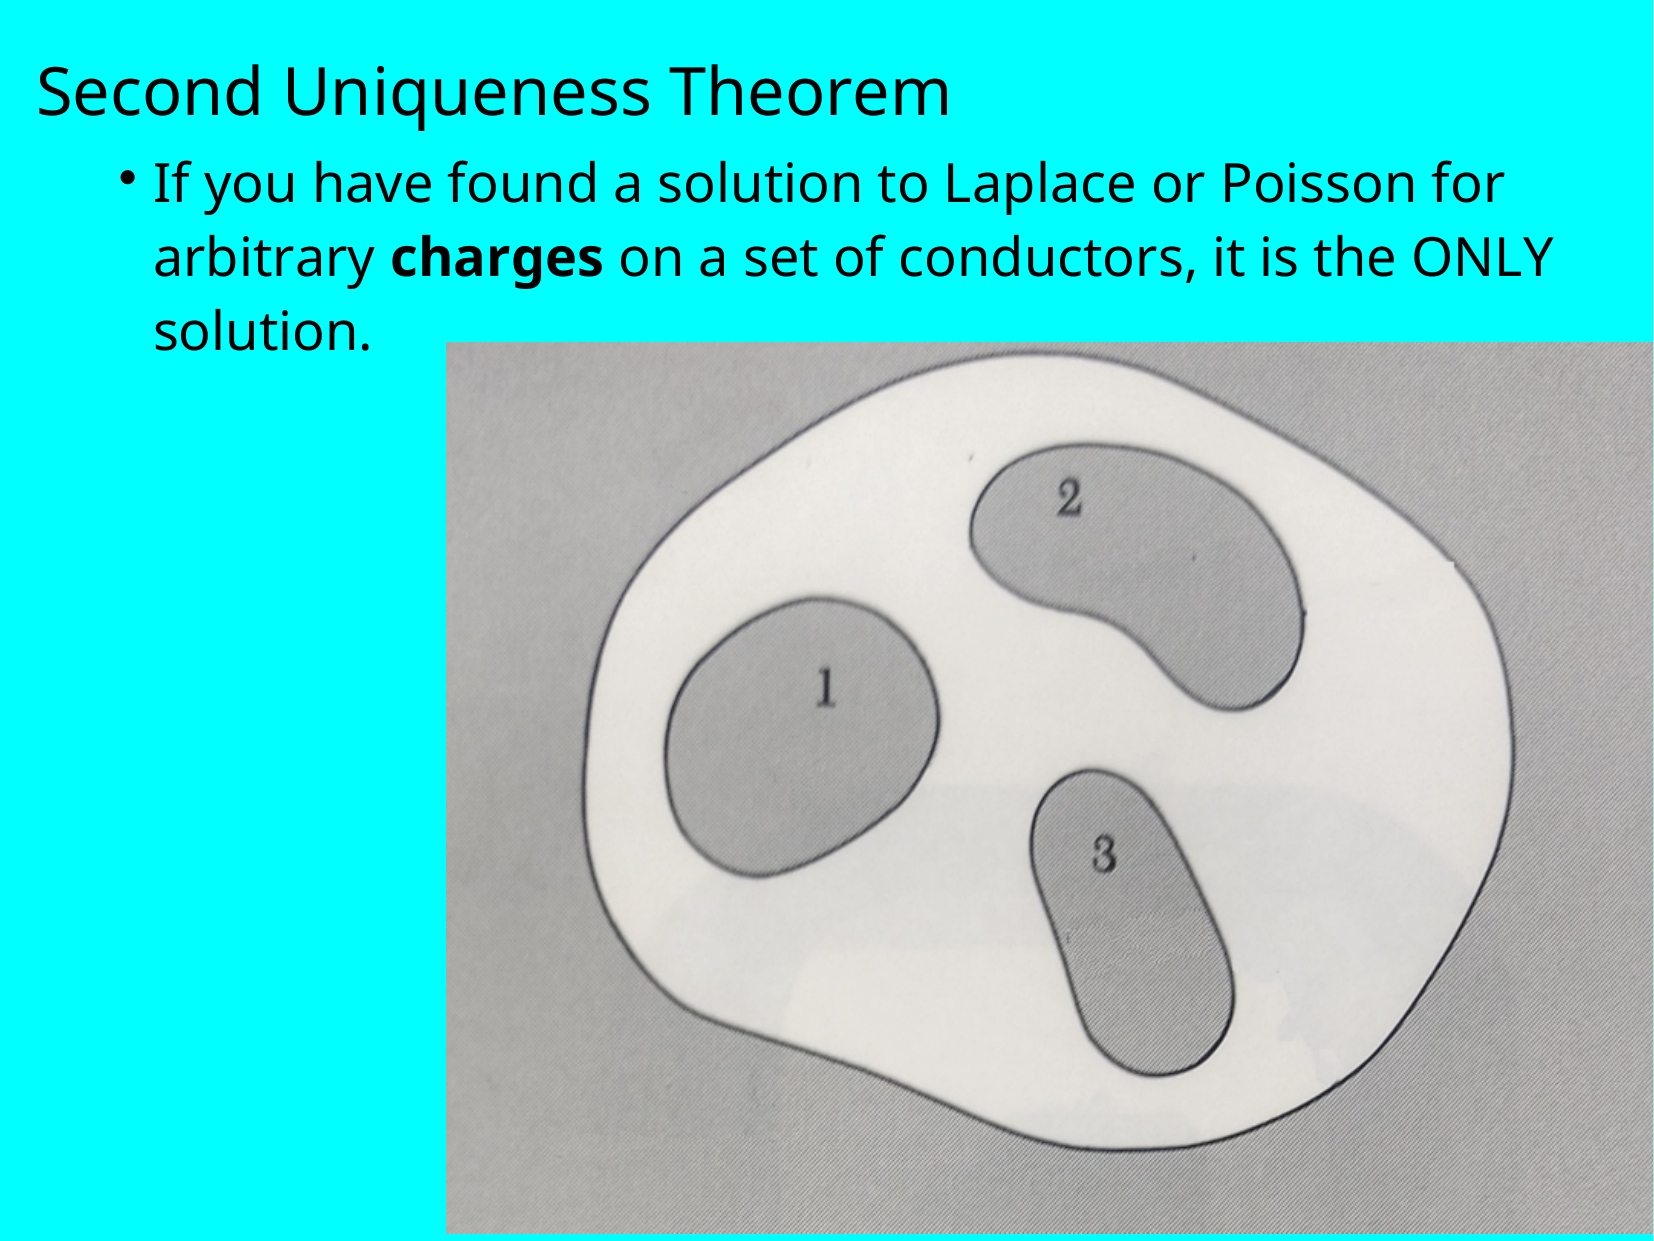

Second Uniqueness Theorem
If you have found a solution to Laplace or Poisson for arbitrary charges on a set of conductors, it is the ONLY solution.
9